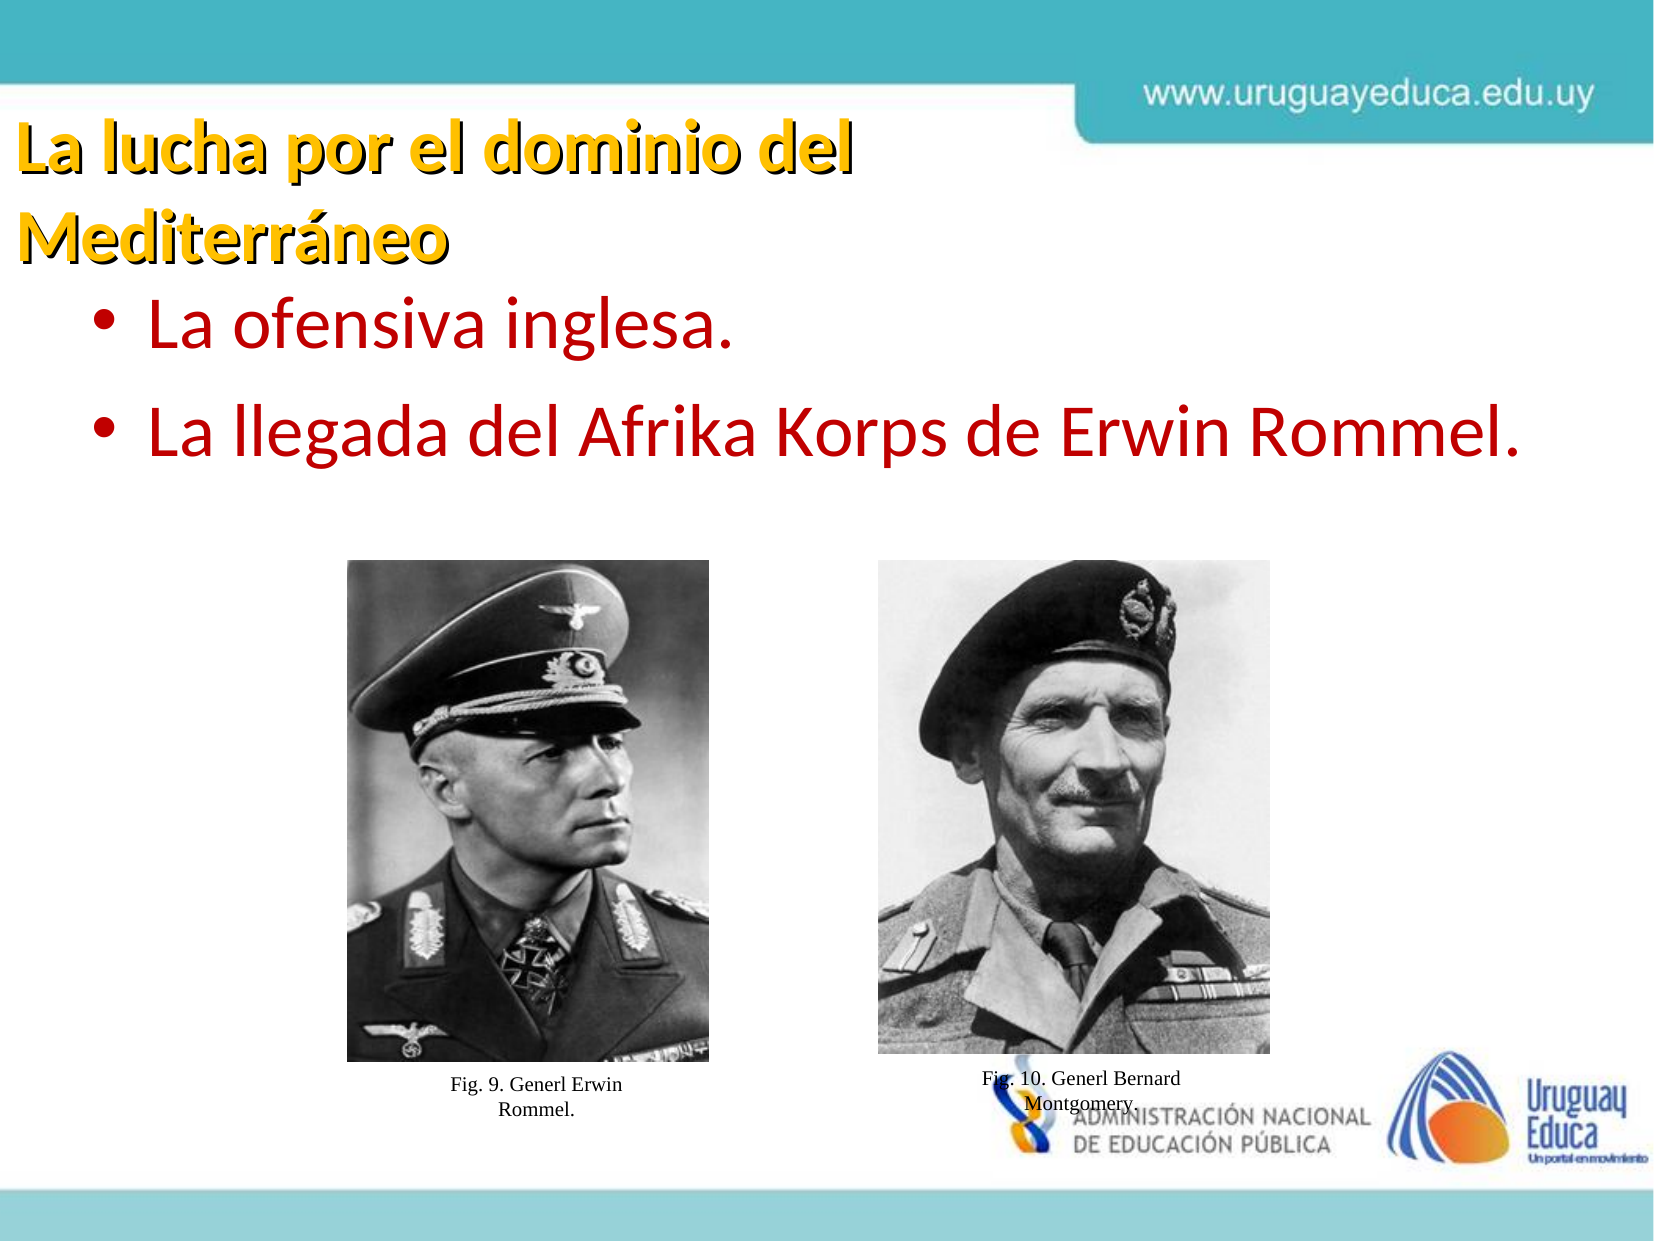

# La lucha por el dominio del Mediterráneo
La ofensiva inglesa.
La llegada del Afrika Korps de Erwin Rommel.
Fig. 10. Generl Bernard Montgomery.
Fig. 9. Generl Erwin Rommel.